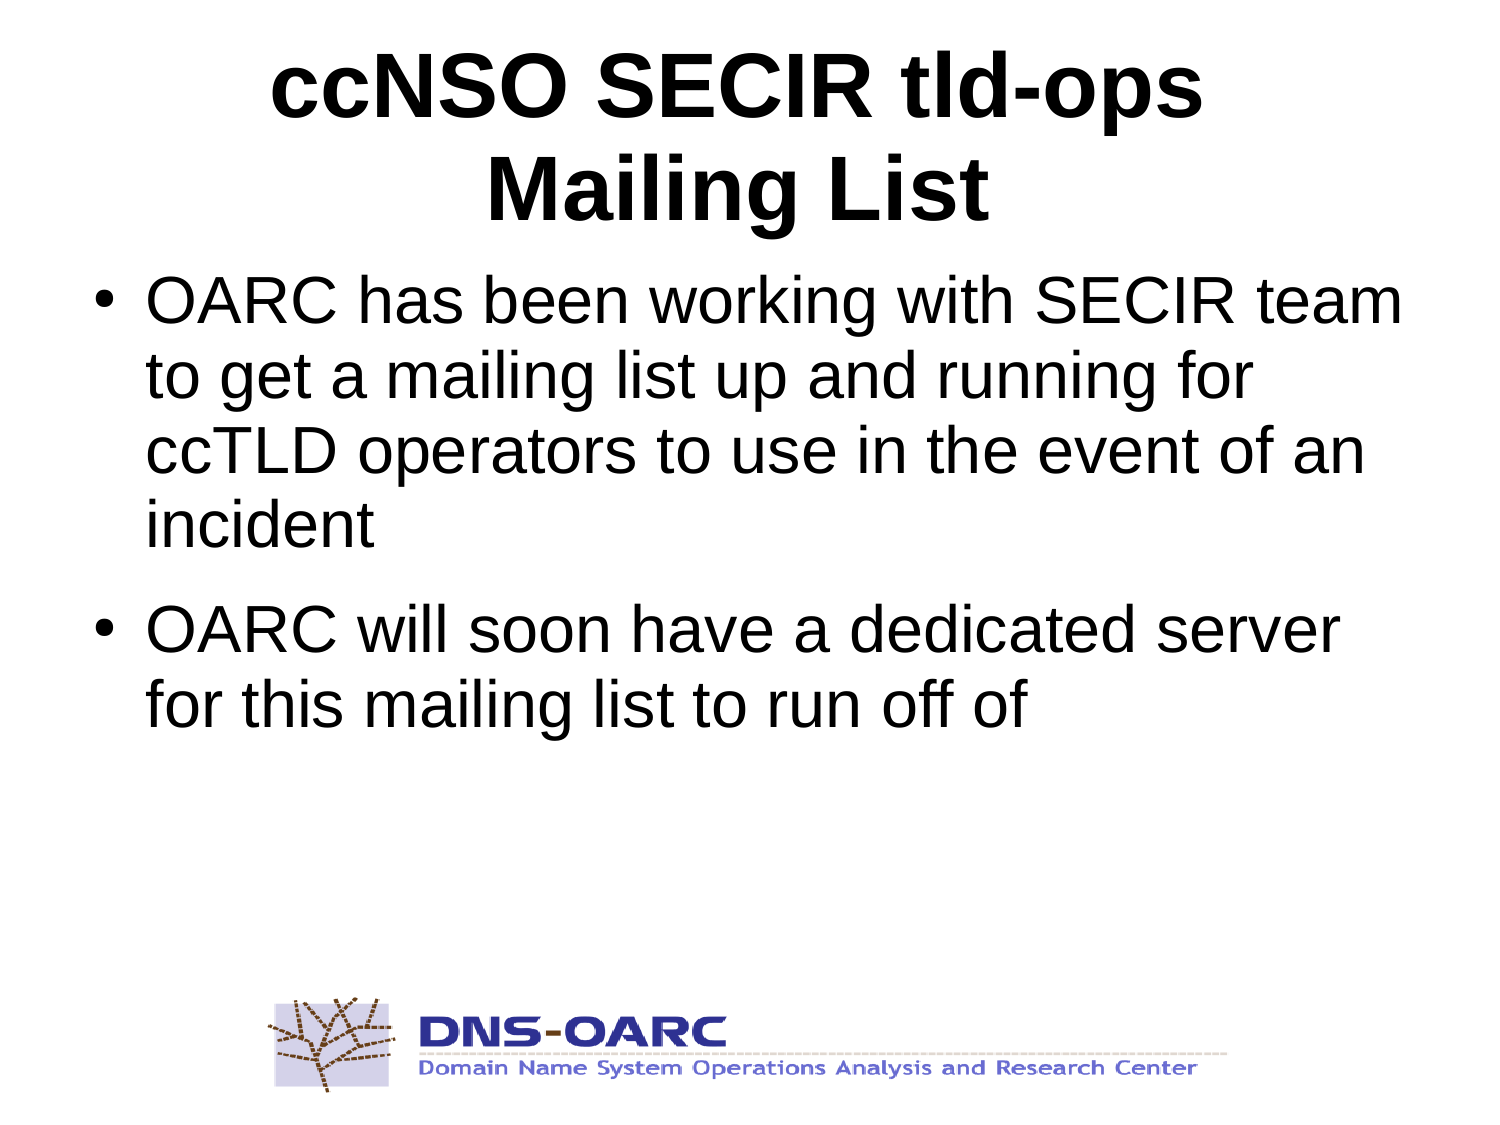

# ccNSO SECIR tld-ops Mailing List
OARC has been working with SECIR team to get a mailing list up and running for ccTLD operators to use in the event of an incident
OARC will soon have a dedicated server for this mailing list to run off of